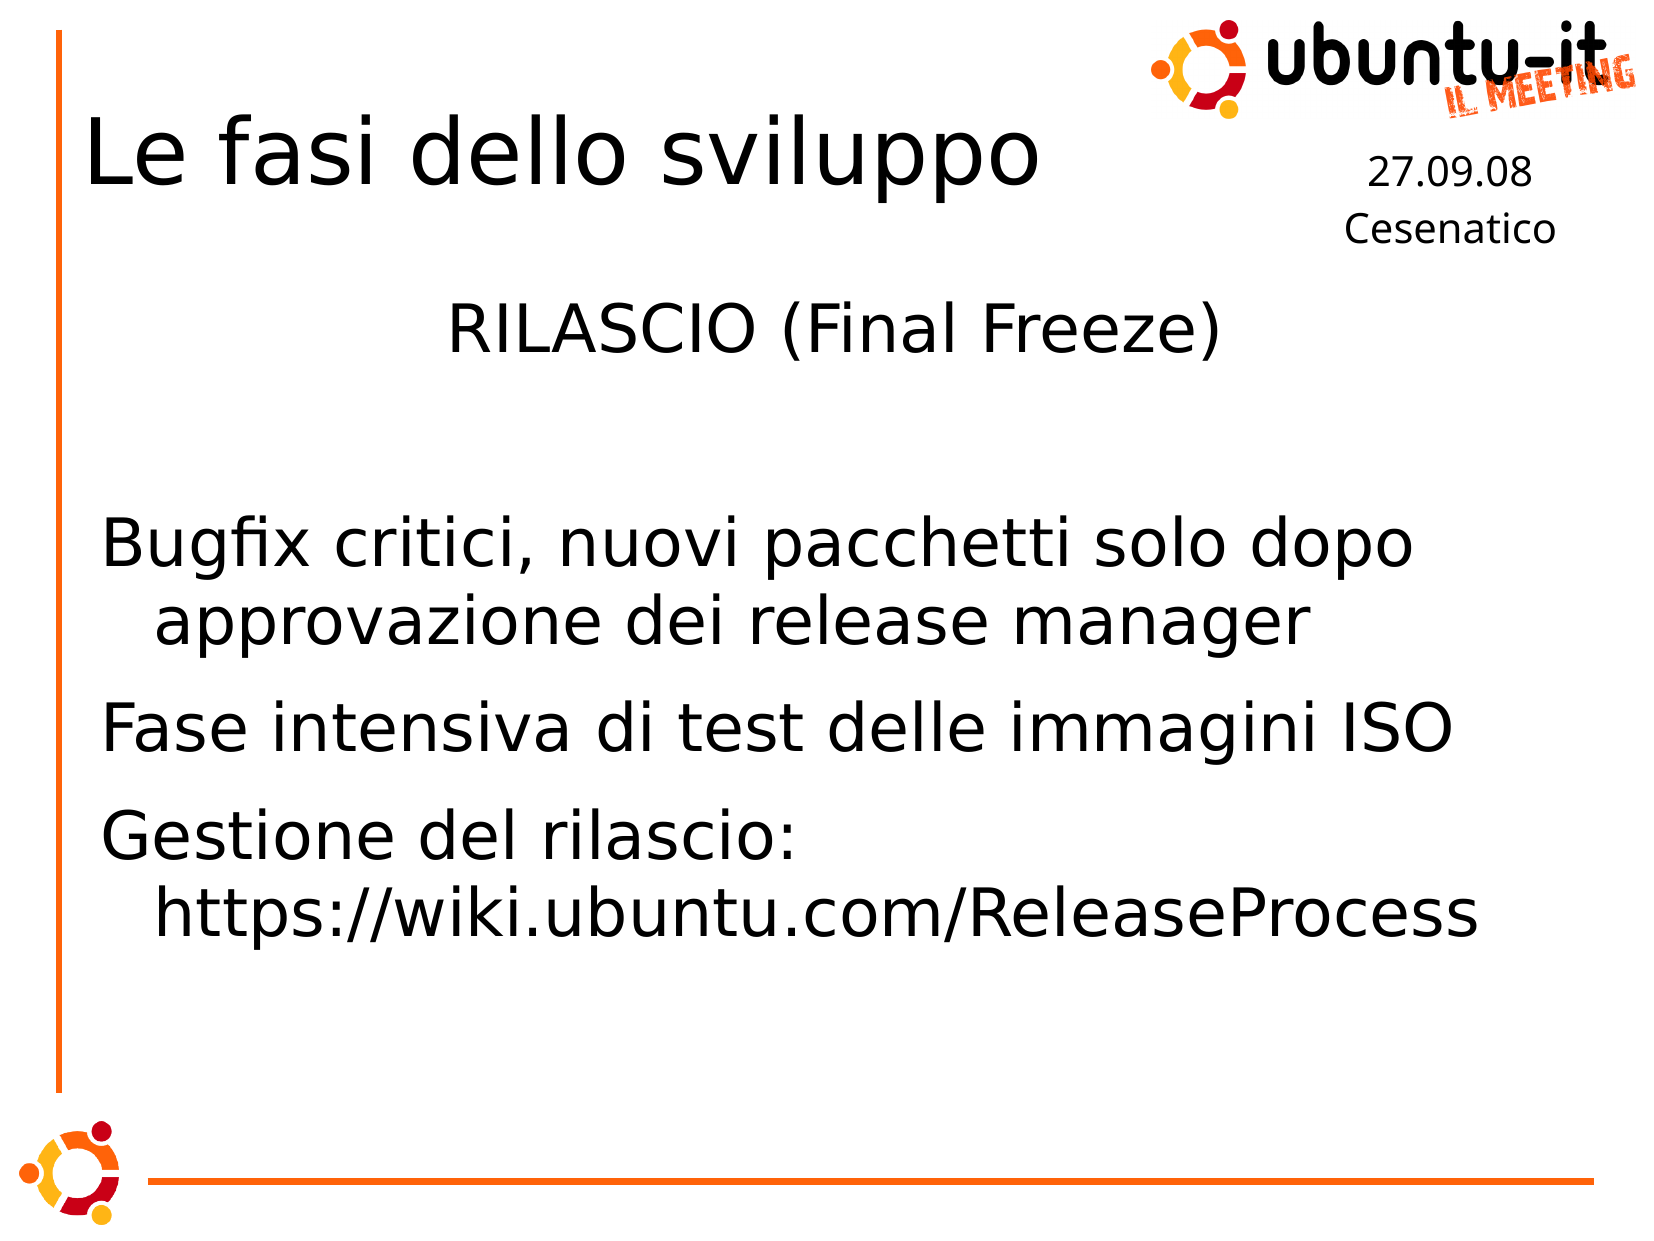

# Le fasi dello sviluppo
RILASCIO (Final Freeze)
Bugfix critici, nuovi pacchetti solo dopo approvazione dei release manager
Fase intensiva di test delle immagini ISO
Gestione del rilascio: https://wiki.ubuntu.com/ReleaseProcess